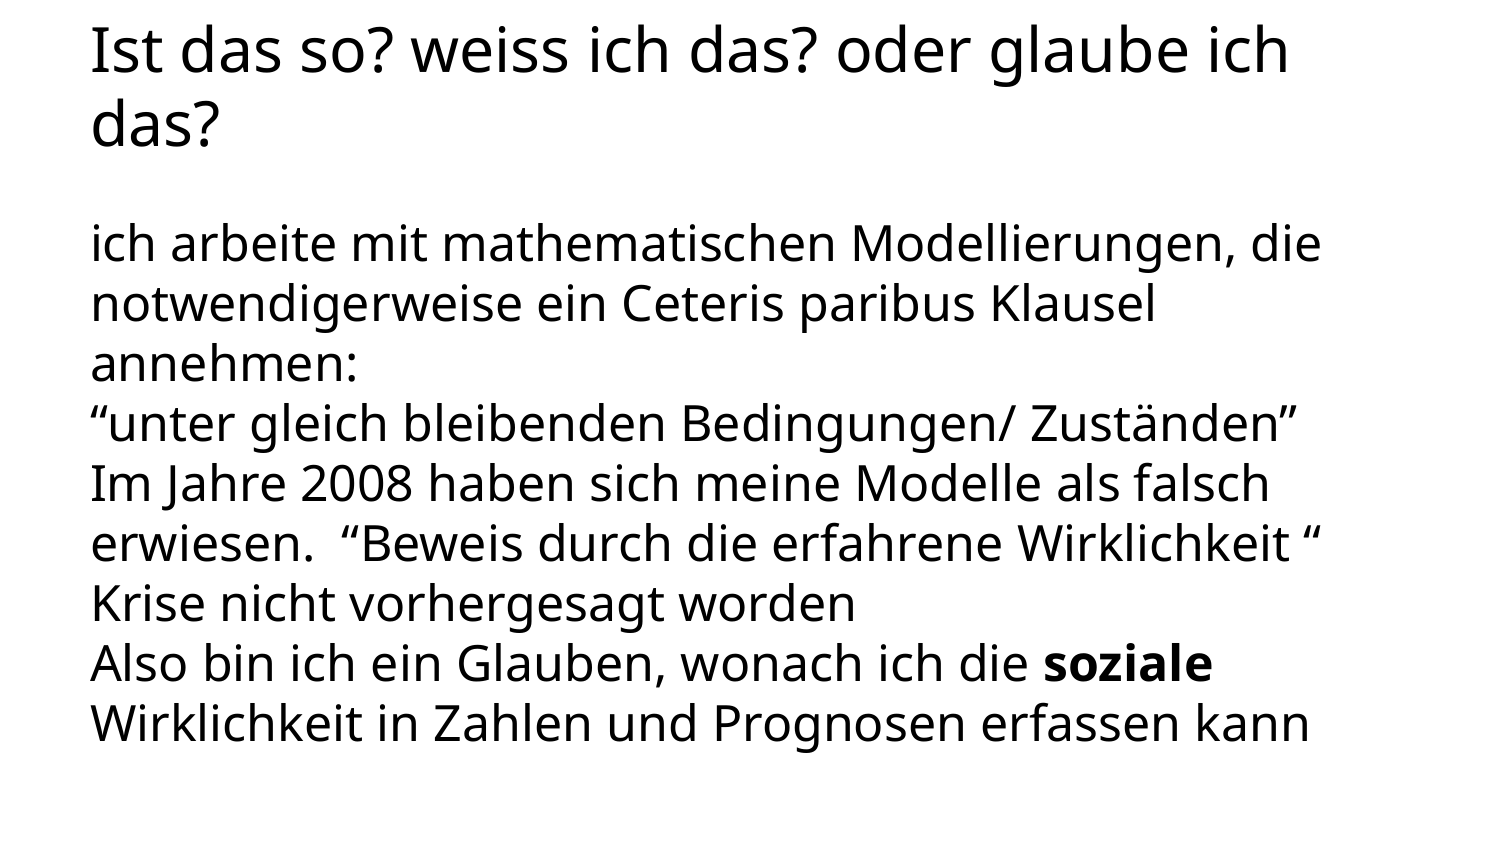

# Ist das so? weiss ich das? oder glaube ich das?
ich arbeite mit mathematischen Modellierungen, die notwendigerweise ein Ceteris paribus Klausel annehmen:
“unter gleich bleibenden Bedingungen/ Zuständen”
Im Jahre 2008 haben sich meine Modelle als falsch erwiesen. “Beweis durch die erfahrene Wirklichkeit “ Krise nicht vorhergesagt worden
Also bin ich ein Glauben, wonach ich die soziale Wirklichkeit in Zahlen und Prognosen erfassen kann